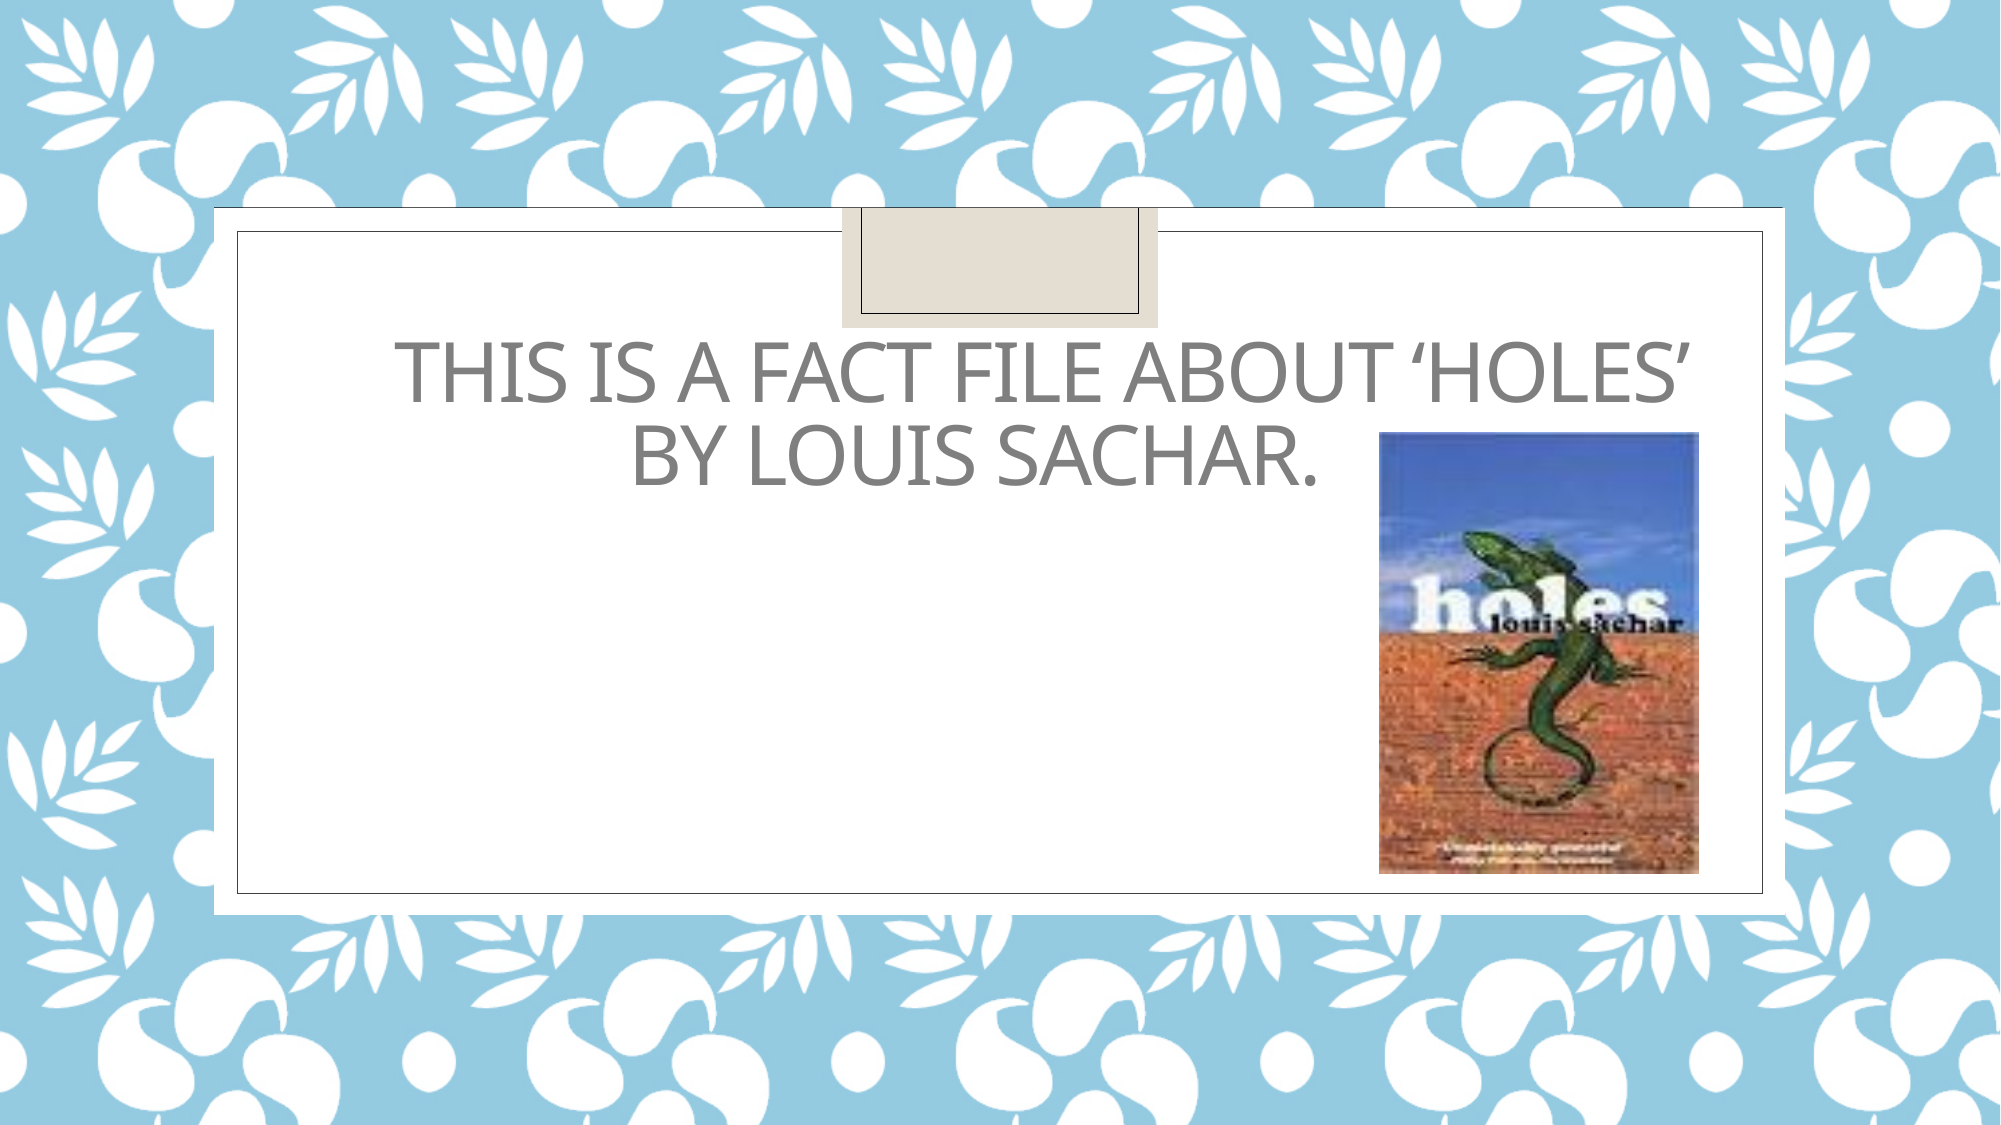

# This is a fact file about ‘holes’ by Louis Sachar.